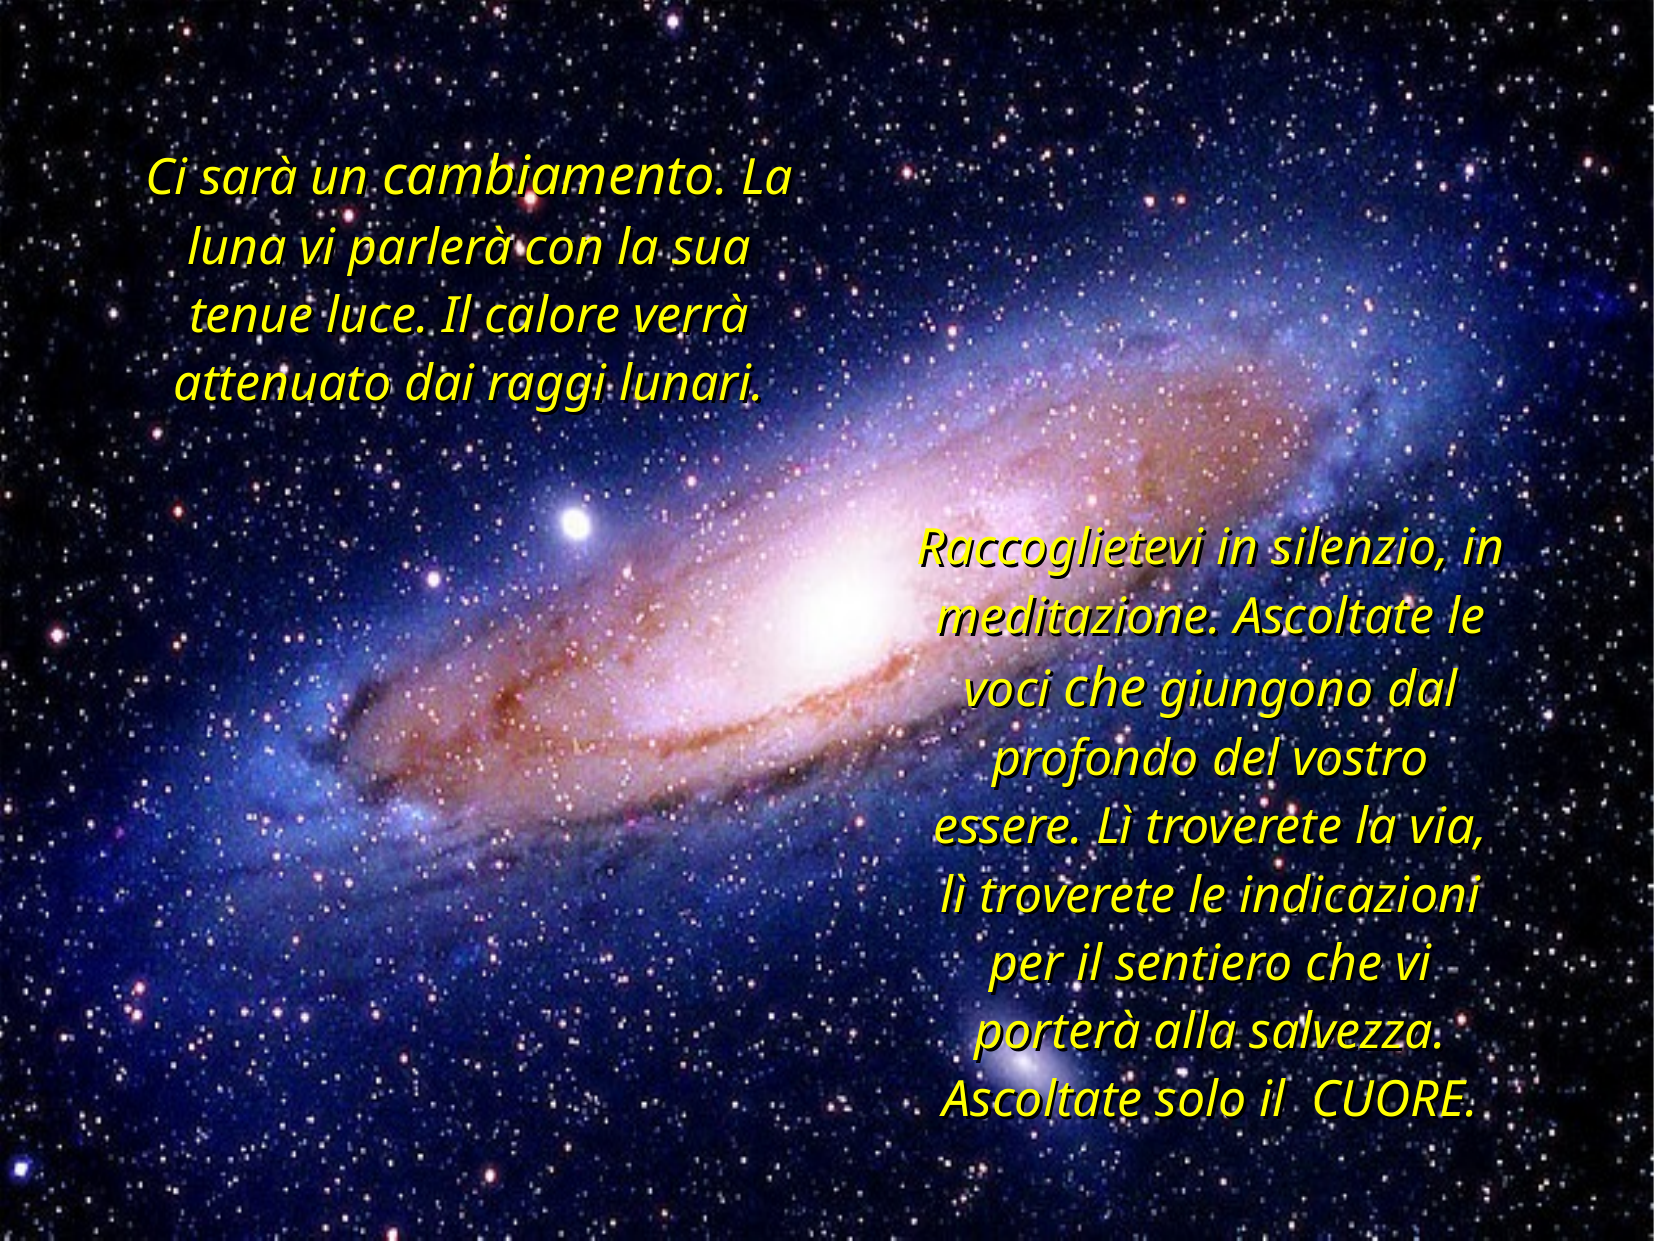

# Ci sarà un cambiamento. La luna vi parlerà con la sua tenue luce. Il calore verrà attenuato dai raggi lunari.
Raccoglietevi in silenzio, in meditazione. Ascoltate le voci che giungono dal profondo del vostro essere. Lì troverete la via, lì troverete le indicazioni per il sentiero che vi porterà alla salvezza. Ascoltate solo il CUORE.